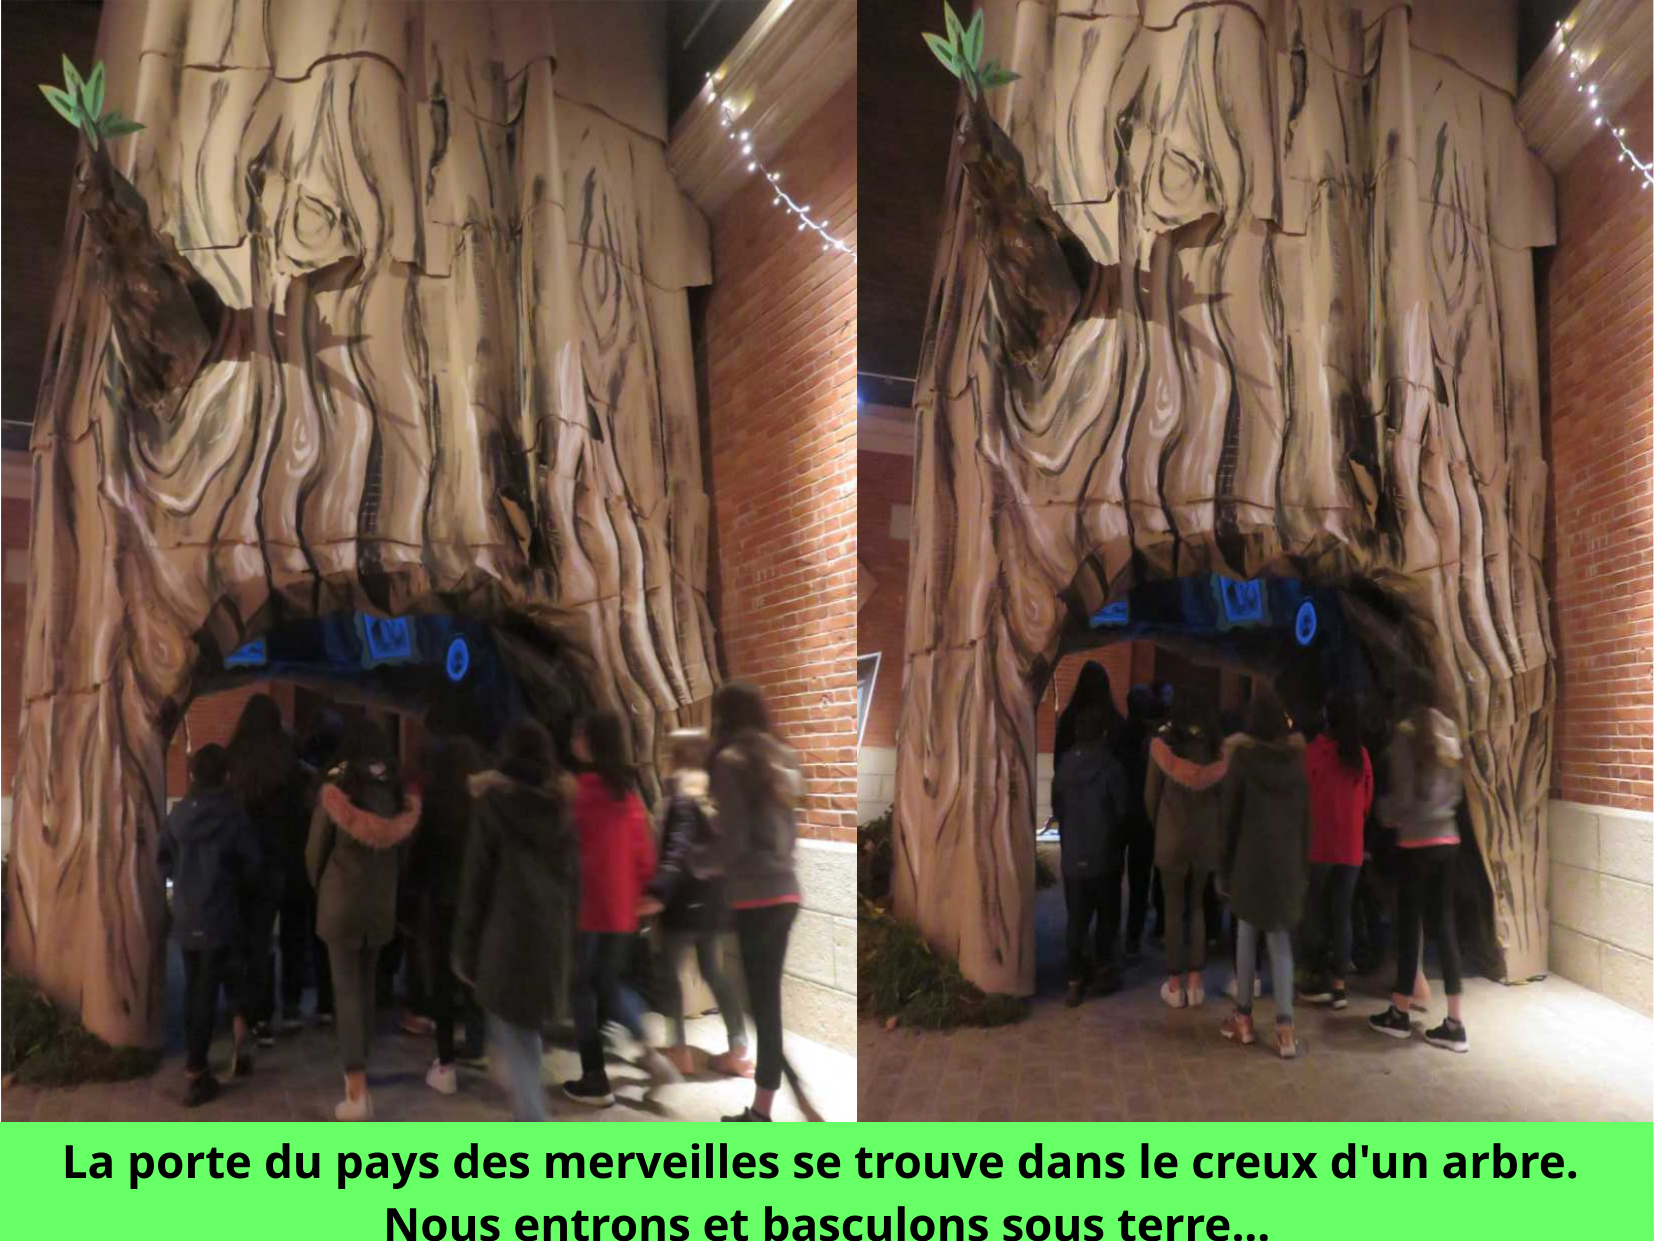

La porte du pays des merveilles se trouve dans le creux d'un arbre.
Nous entrons et basculons sous terre...